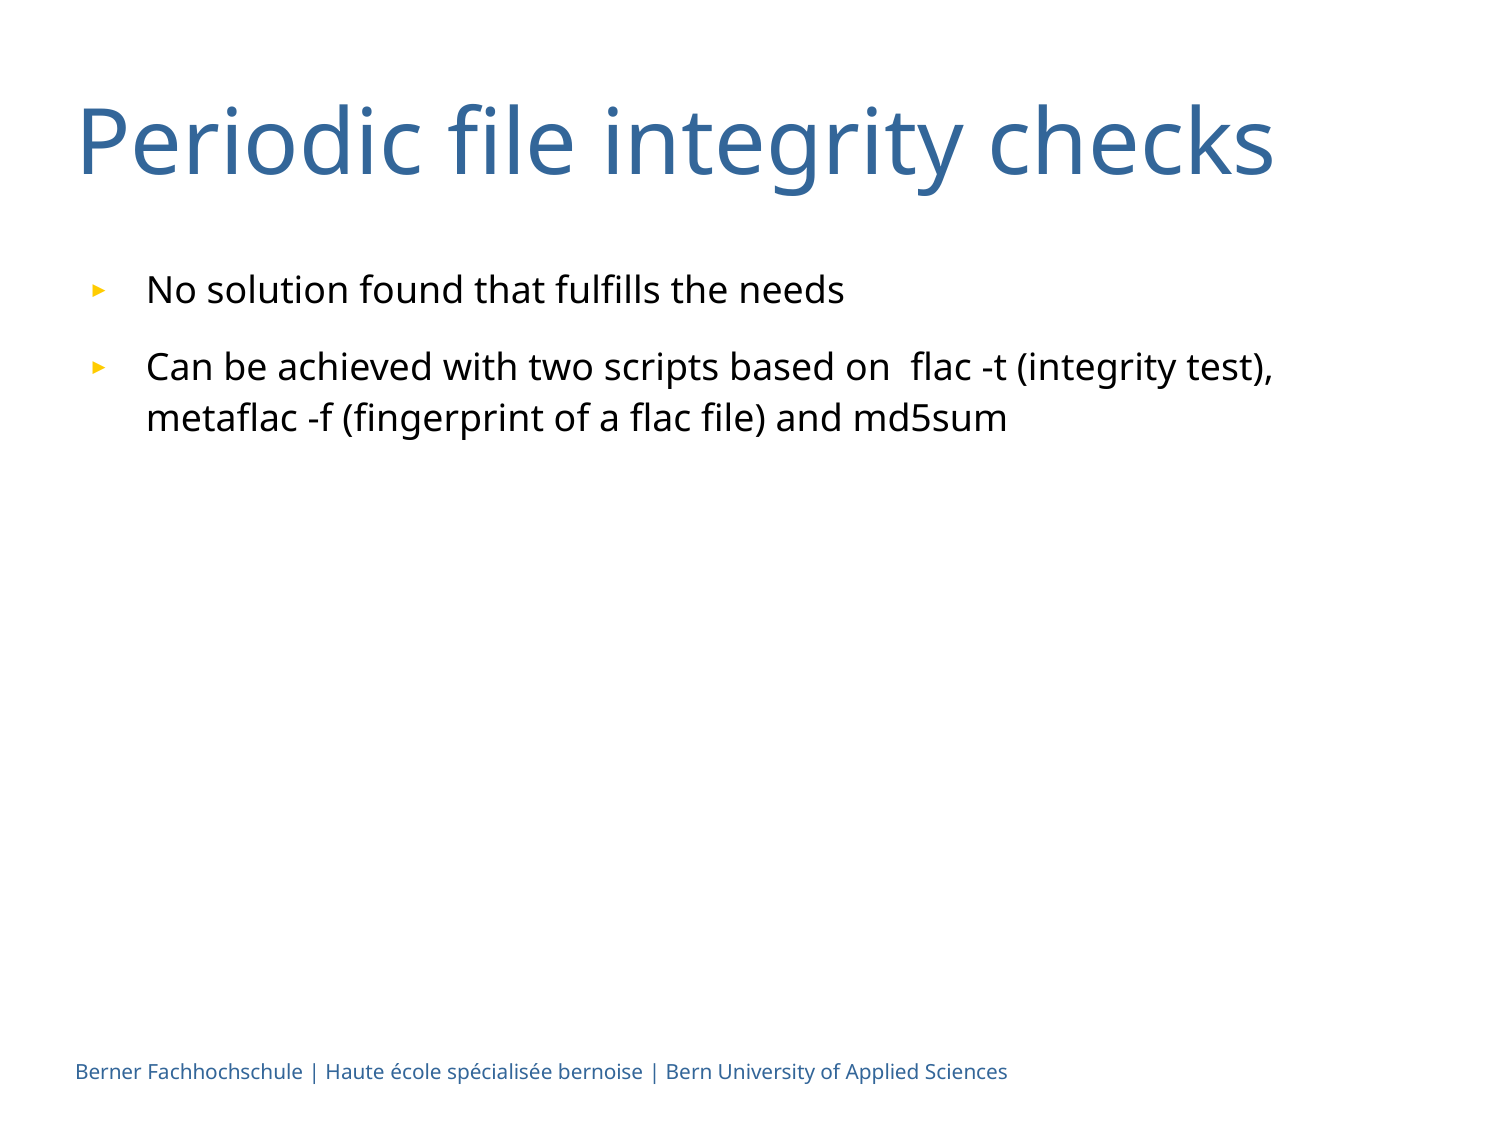

# Periodic file integrity checks
No solution found that fulfills the needs
Can be achieved with two scripts based on flac -t (integrity test), metaflac -f (fingerprint of a flac file) and md5sum